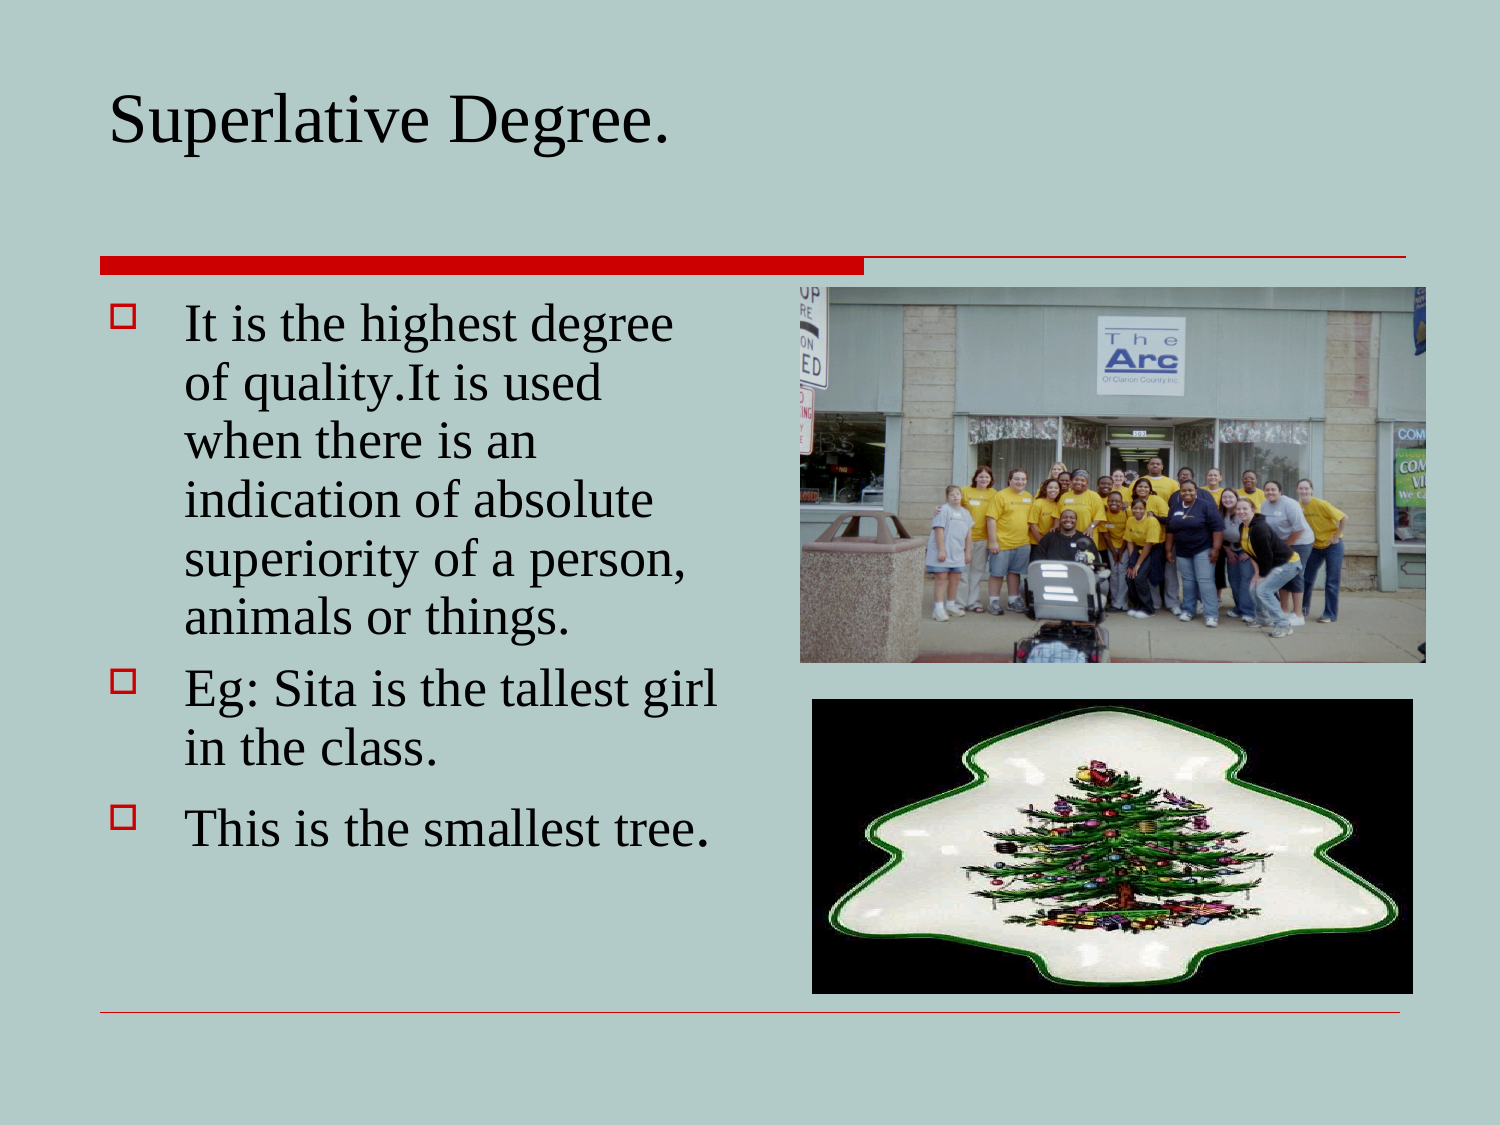

# Superlative Degree.
It is the highest degree of quality.It is used when there is an indication of absolute superiority of a person, animals or things.
Eg: Sita is the tallest girl in the class.
This is the smallest tree.